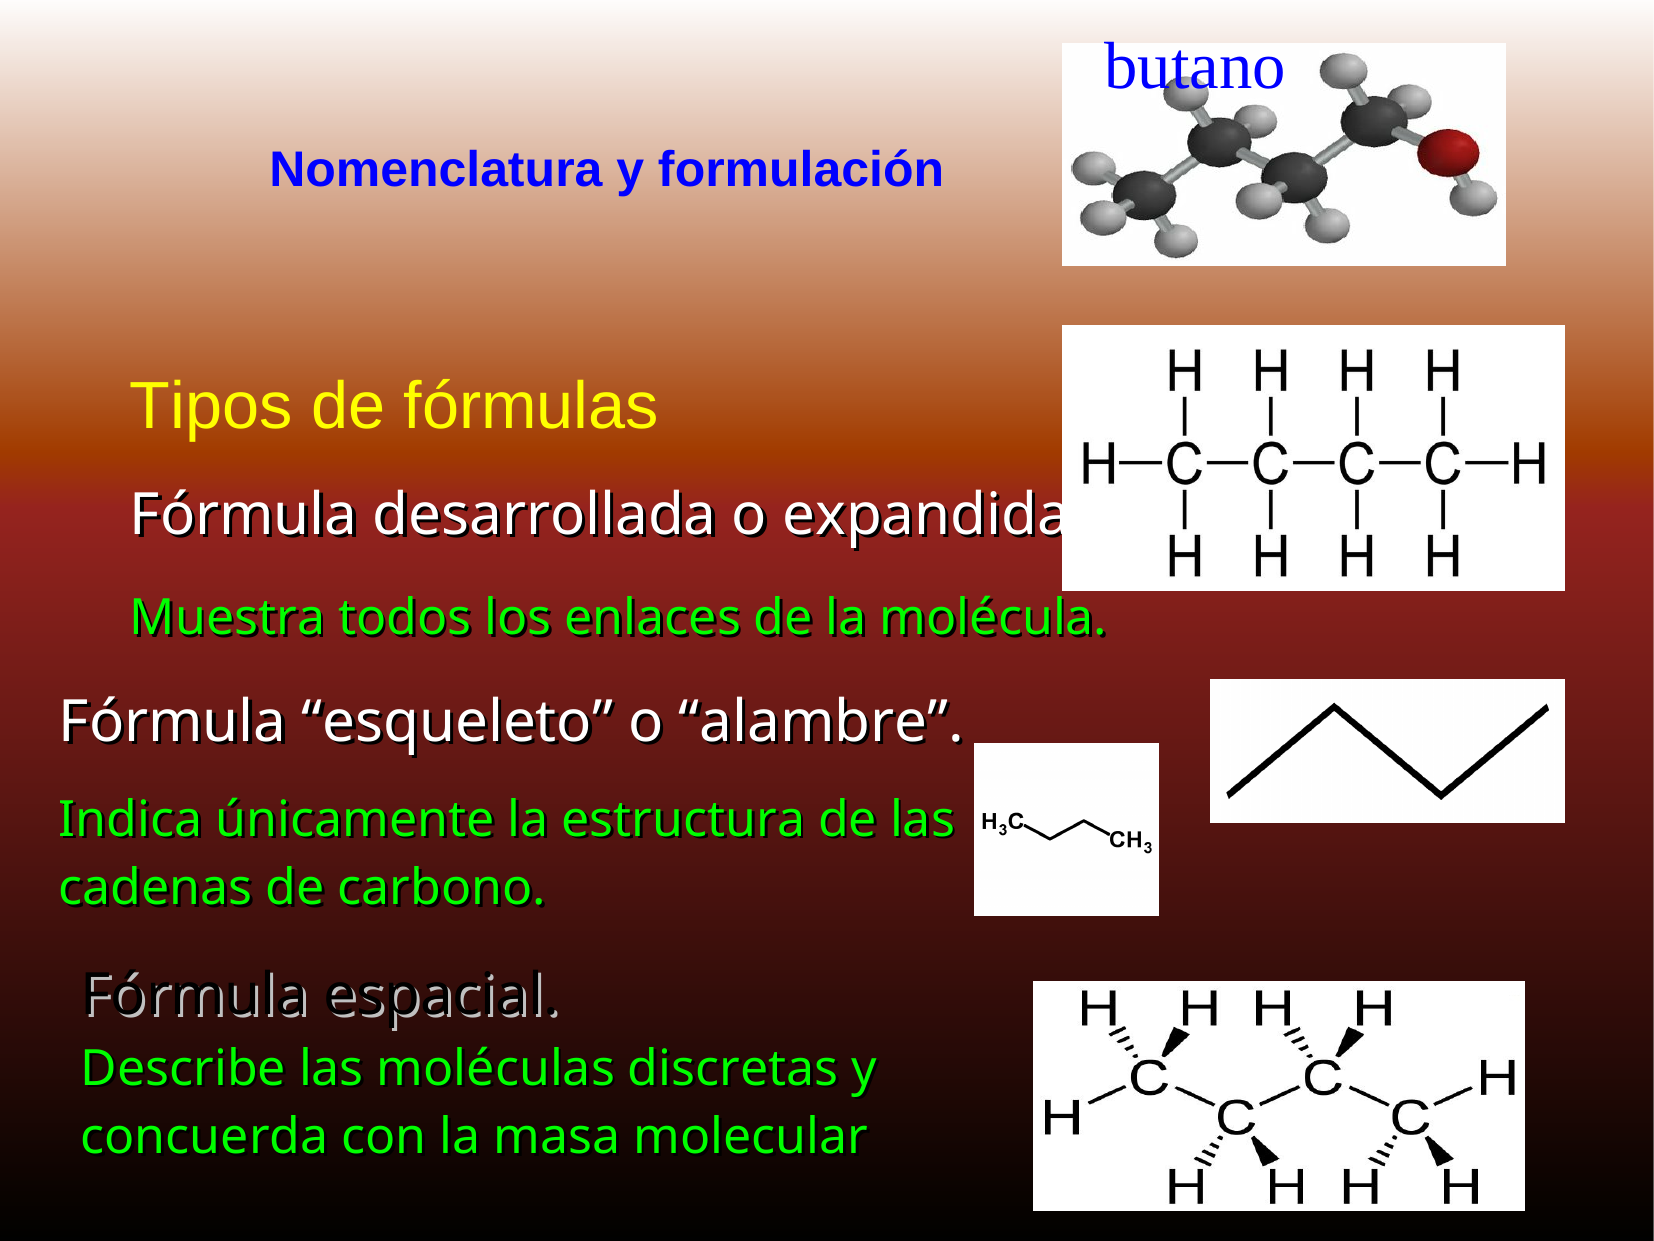

butano
# Nomenclatura y formulación
Tipos de fórmulas
Fórmula desarrollada o expandida.
Muestra todos los enlaces de la molécula.
Fórmula “esqueleto” o “alambre”.
Indica únicamente la estructura de las cadenas de carbono.
Fórmula espacial.
Describe las moléculas discretas y concuerda con la masa molecular